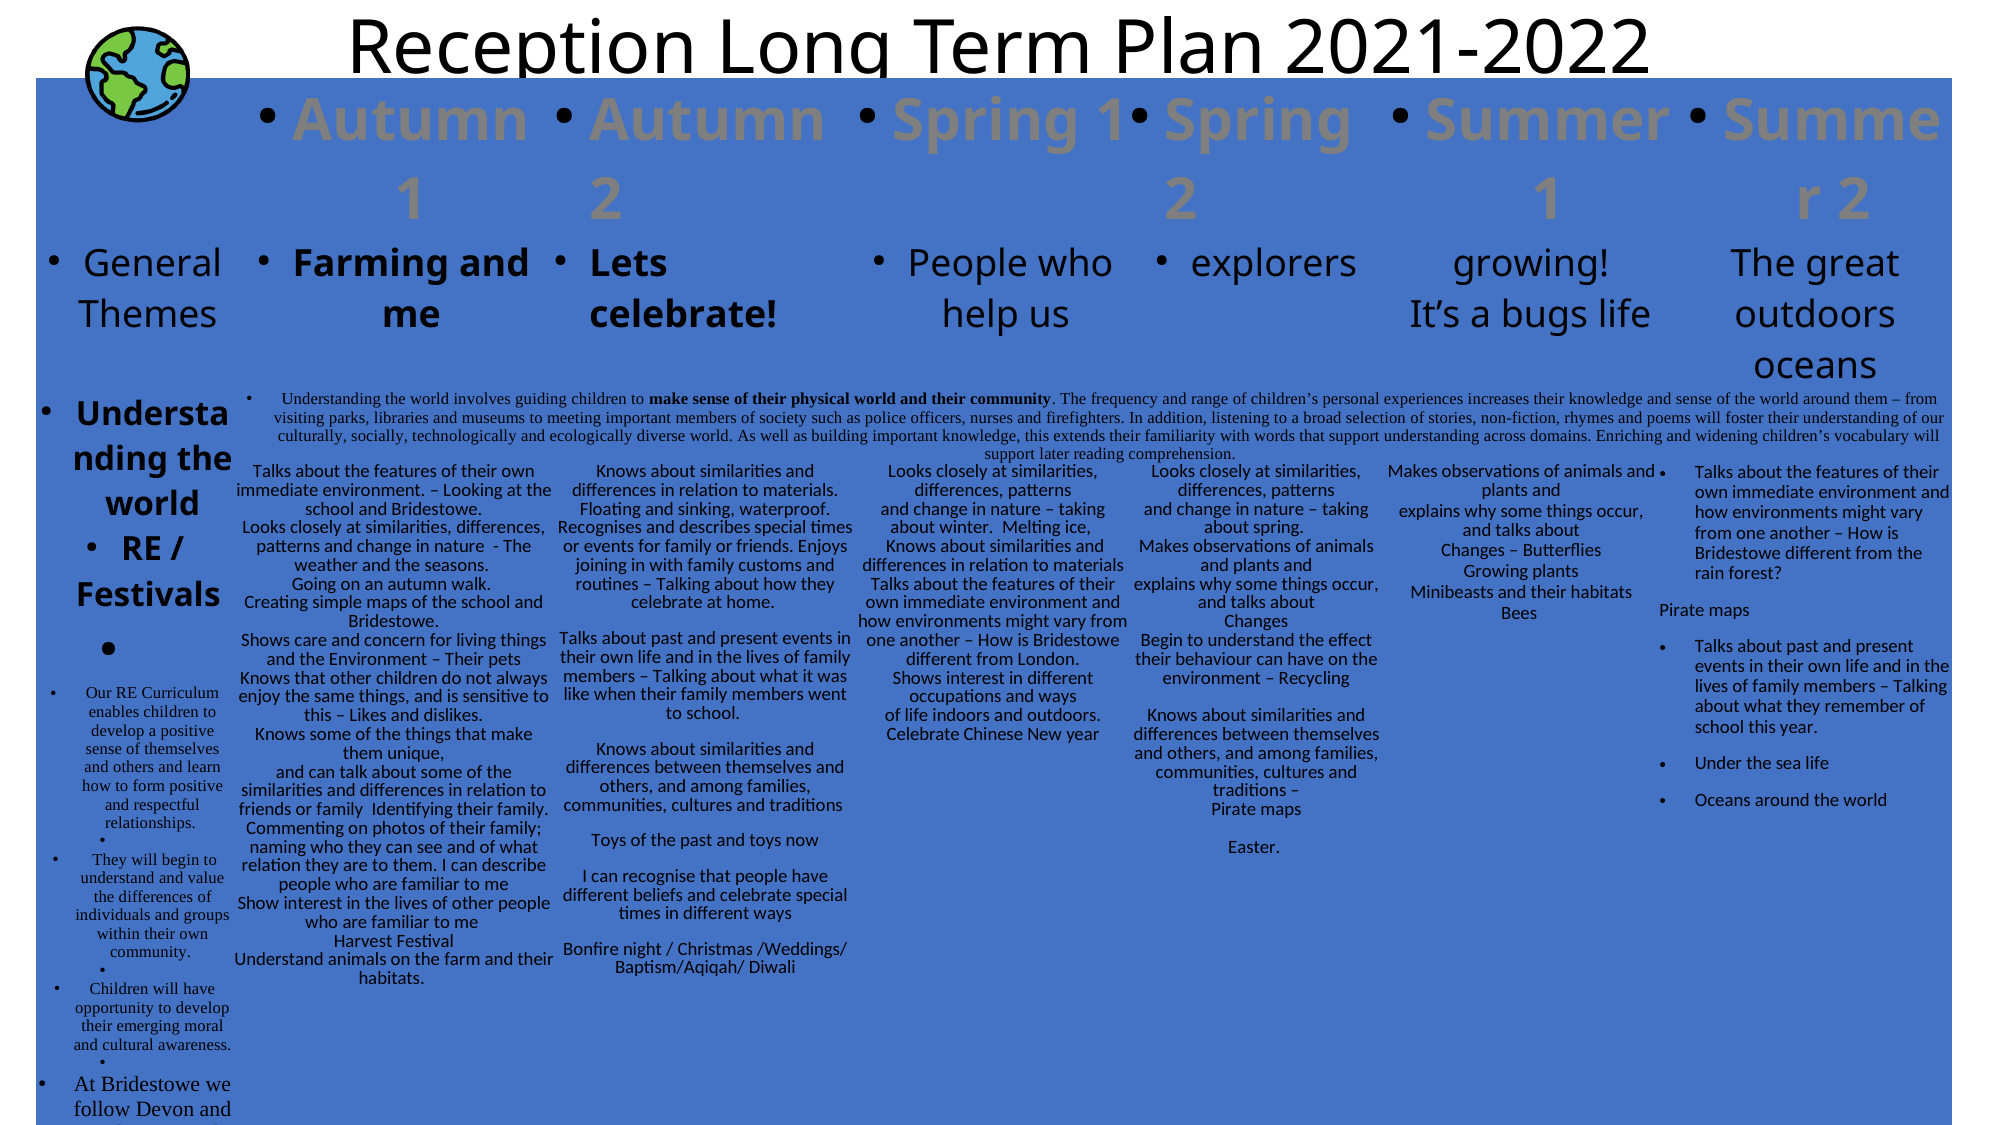

Reception Long Term Plan 2021-2022
| | Autumn 1 | Autumn 2 | Spring 1 | Spring 2 | Summer 1 | | Summer 2 |
| --- | --- | --- | --- | --- | --- | --- | --- |
| General Themes | Farming and me | Lets celebrate! | People who help us | explorers | growing! It’s a bugs life | | The great outdoors oceans |
| Understanding the world RE / Festivals Our RE Curriculum enables children to develop a positive sense of themselves and others and learn how to form positive and respectful relationships. They will begin to understand and value the differences of individuals and groups within their own community. Children will have opportunity to develop their emerging moral and cultural awareness. At Bridestowe we follow Devon and Torbay Agreed Syllabus for RE | Understanding the world involves guiding children to make sense of their physical world and their community. The frequency and range of children’s personal experiences increases their knowledge and sense of the world around them – from visiting parks, libraries and museums to meeting important members of society such as police officers, nurses and firefighters. In addition, listening to a broad selection of stories, non-fiction, rhymes and poems will foster their understanding of our culturally, socially, technologically and ecologically diverse world. As well as building important knowledge, this extends their familiarity with words that support understanding across domains. Enriching and widening children’s vocabulary will support later reading comprehension. | | | | | | |
| | Talks about the features of their own immediate environment. – Looking at the school and Bridestowe. Looks closely at similarities, differences, patterns and change in nature - The weather and the seasons. Going on an autumn walk. Creating simple maps of the school and Bridestowe. Shows care and concern for living things and the Environment – Their pets Knows that other children do not always enjoy the same things, and is sensitive to this – Likes and dislikes. Knows some of the things that make them unique, and can talk about some of the similarities and differences in relation to friends or family Identifying their family. Commenting on photos of their family; naming who they can see and of what relation they are to them. I can describe people who are familiar to me Show interest in the lives of other people who are familiar to me Harvest Festival Understand animals on the farm and their habitats. | Knows about similarities and differences in relation to materials. Floating and sinking, waterproof. Recognises and describes special times or events for family or friends. Enjoys joining in with family customs and routines – Talking about how they celebrate at home. Talks about past and present events in their own life and in the lives of family members – Talking about what it was like when their family members went to school. Knows about similarities and differences between themselves and others, and among families, communities, cultures and traditions Toys of the past and toys now I can recognise that people have different beliefs and celebrate special times in different ways Bonfire night / Christmas /Weddings/ Baptism/Aqiqah/ Diwali | Looks closely at similarities, differences, patterns and change in nature – taking about winter. Melting ice, Knows about similarities and differences in relation to materials Talks about the features of their own immediate environment and how environments might vary from one another – How is Bridestowe different from London. Shows interest in different occupations and ways of life indoors and outdoors. Celebrate Chinese New year | Looks closely at similarities, differences, patterns and change in nature – taking about spring. Makes observations of animals and plants and explains why some things occur, and talks about Changes Begin to understand the effect their behaviour can have on the environment – Recycling Knows about similarities and differences between themselves and others, and among families, communities, cultures and traditions – Pirate maps Easter. | Makes observations of animals and plants and explains why some things occur, and talks about Changes – Butterflies Growing plants Minibeasts and their habitats Bees | Talks about the features of their own immediate environment and how environments might vary from one another – How is Bridestowe different from the rain forest? Pirate maps Talks about past and present events in their own life and in the lives of family members – Talking about what they remember of school this year. Under the sea life Oceans around the world | |